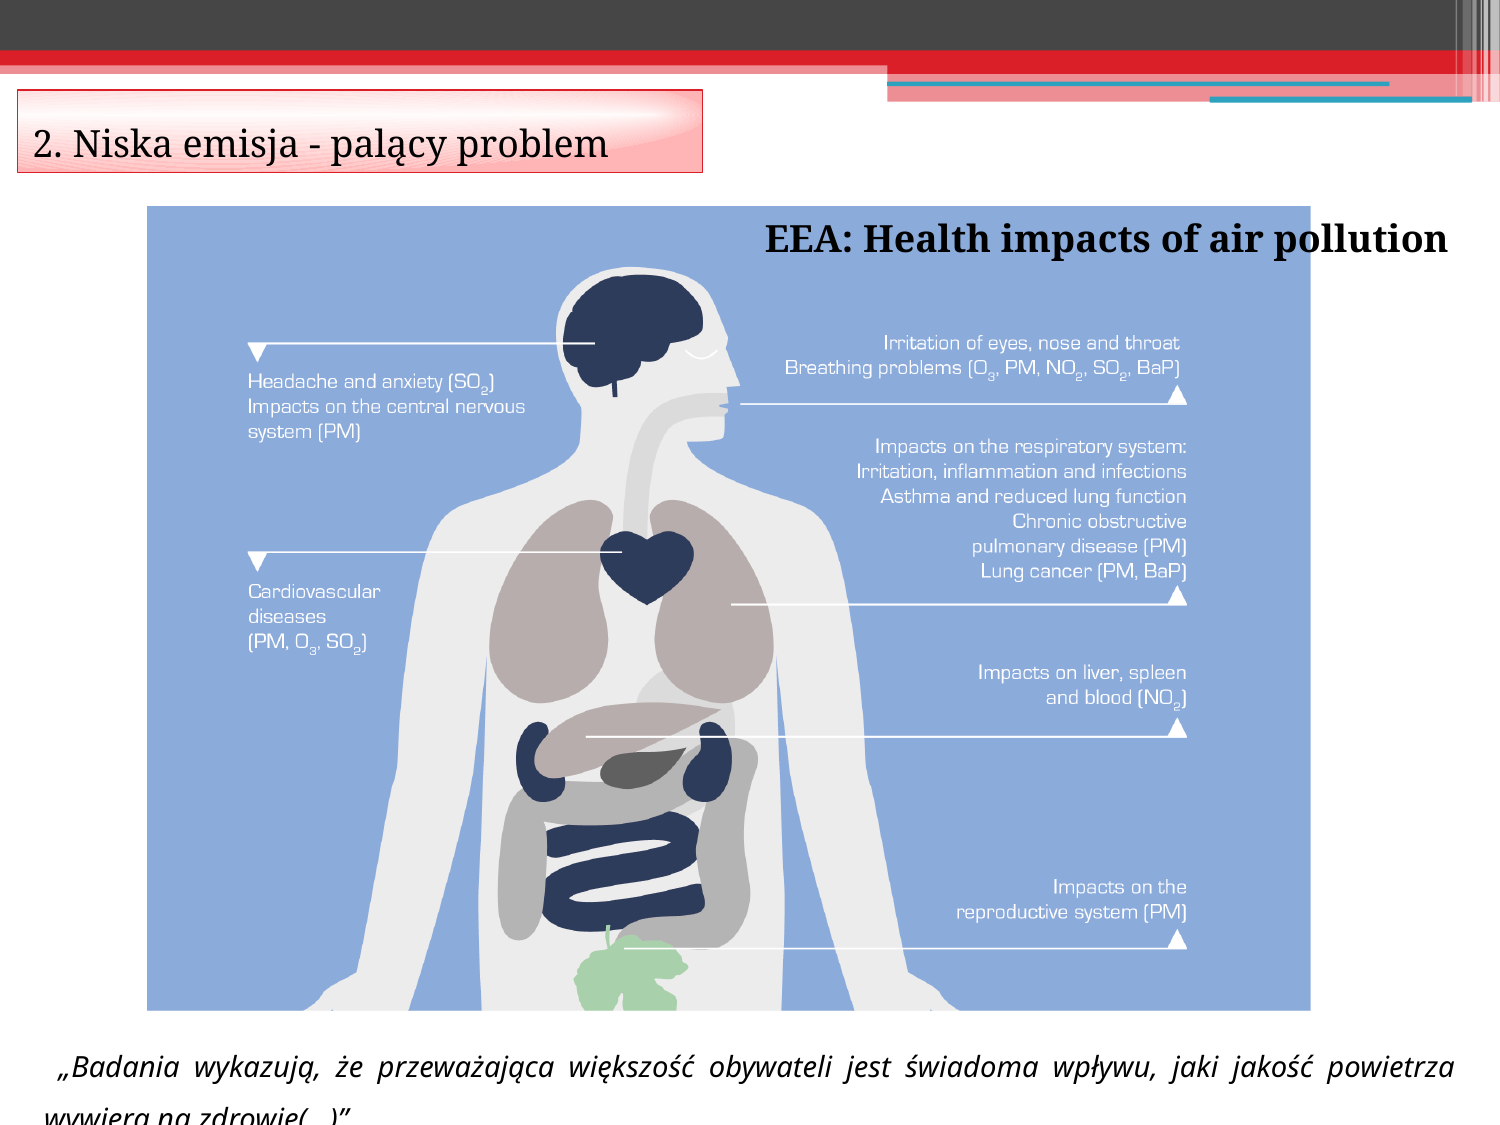

2. Niska emisja - palący problem
EEA: Health impacts of air pollution
# „Badania wykazują, że przeważająca większość obywateli jest świadoma wpływu, jaki jakość powietrza wywiera na zdrowie(…)”
Komisarz ds. środowiska Janez Potočnik